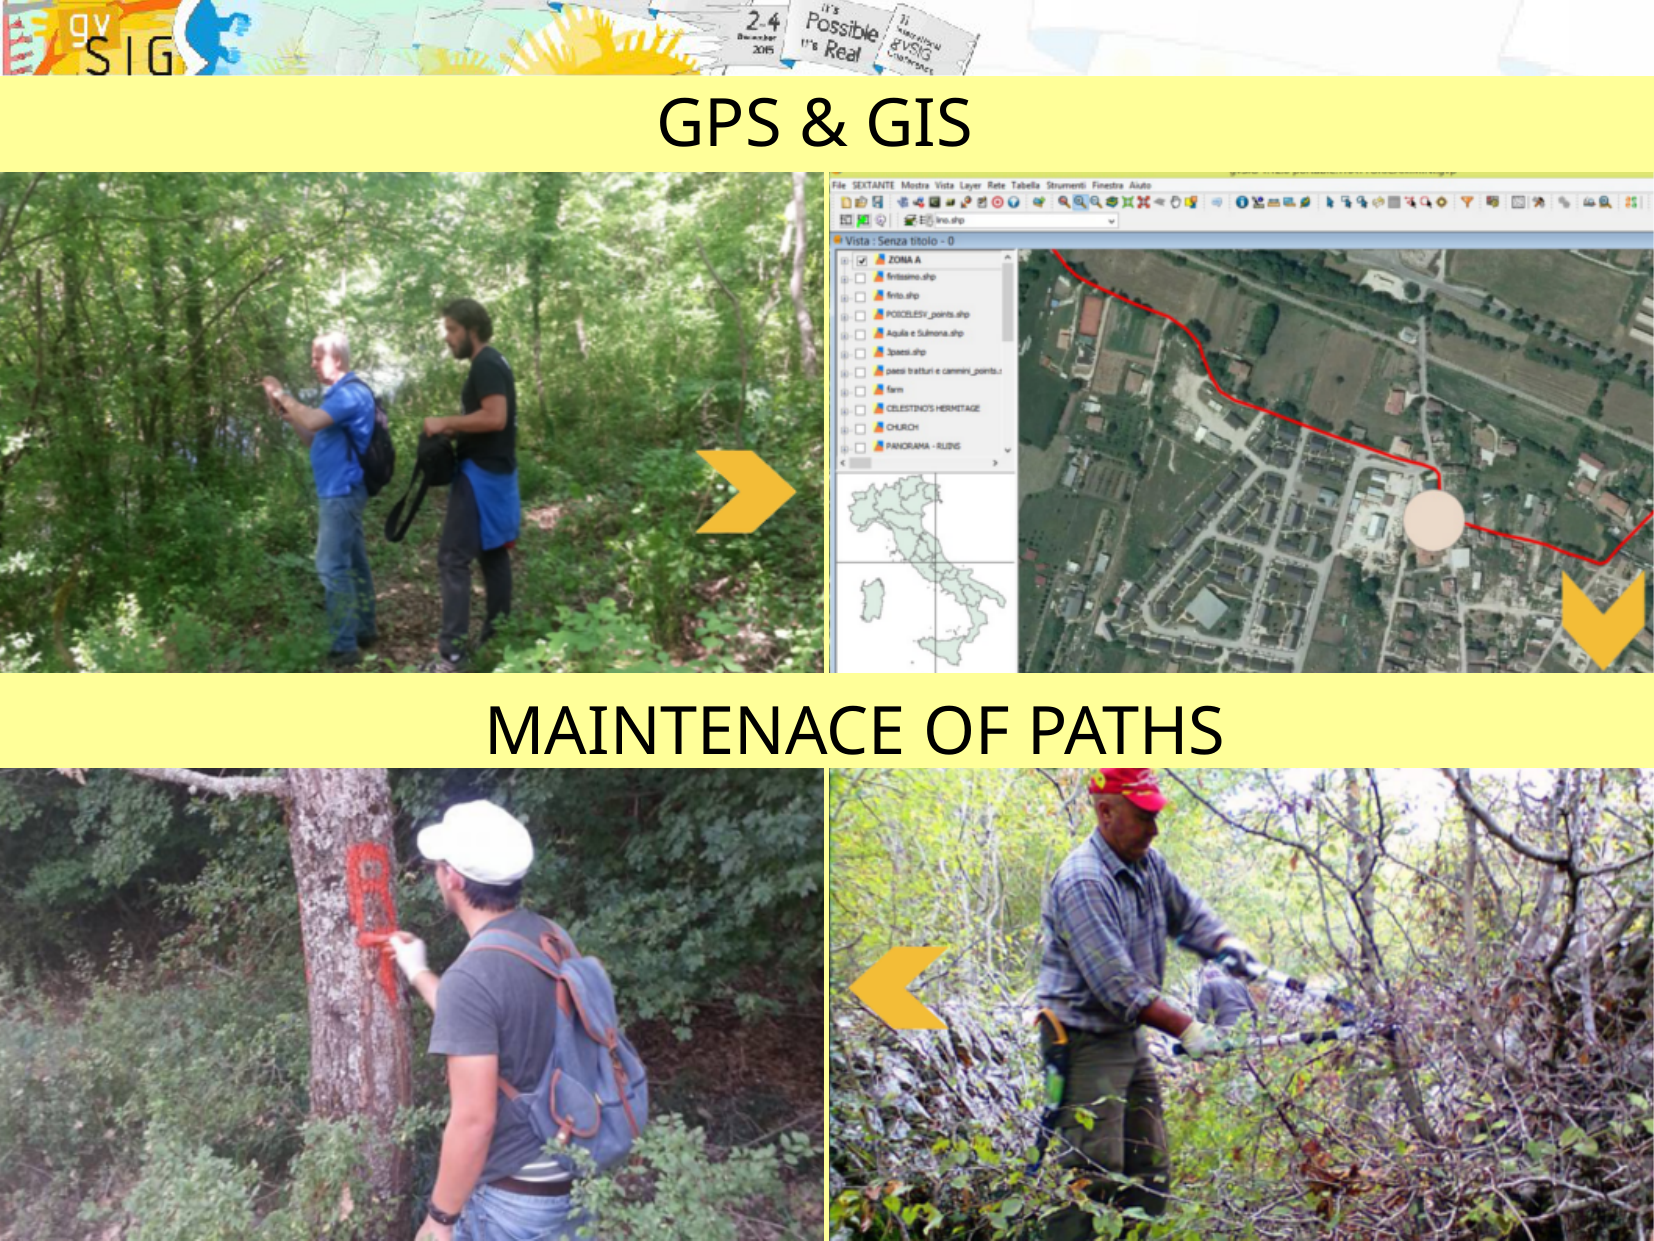

# GPS & GIS
MAINTENACE OF PATHS